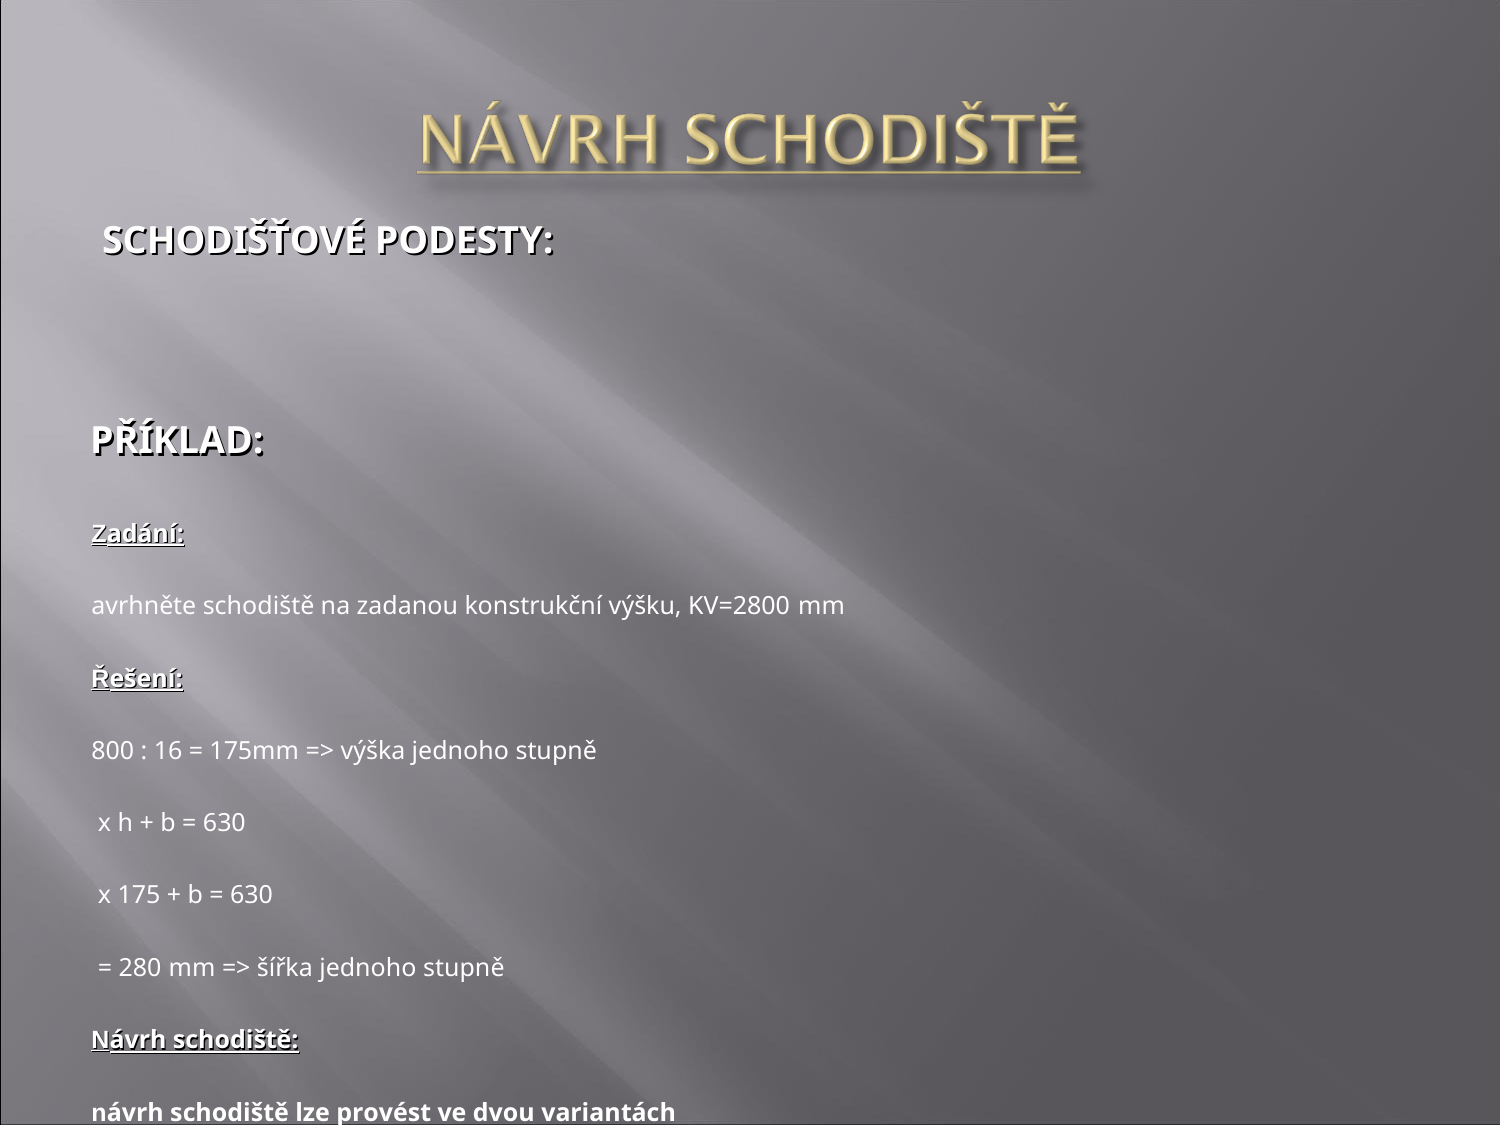

SCHODIŠŤOVÉ PODESTY:
Pprůchodná šířka vedlejších podest musí mít shodnou šířku s průchozí šířkou schodišťového ramene
Pprůchodná šířka hlavních podest má být o 100 – 200 mm širší oproti průchozí šířce schodišťového ramene
PŘÍKLAD:
ZZadání:
Navrhněte schodiště na zadanou konstrukční výšku, KV=2800 mm
ŘŘešení:
2800 : 16 = 175mm => výška jednoho stupně
2 x h + b = 630
2 x 175 + b = 630
b = 280 mm => šířka jednoho stupně
NNávrh schodiště:
Nnávrh schodiště lze provést ve dvou variantách
Vvarianta č.1 – jednoramenné schodiště – 16x175/280 (počet stupňů x výška stupně / šířka stupně)
Vvarianta č.2 – dvouramenné schodiště s vedlejší podestou– nástupní rameno 8x175/280
				 - výstupní rameno 8x175/280